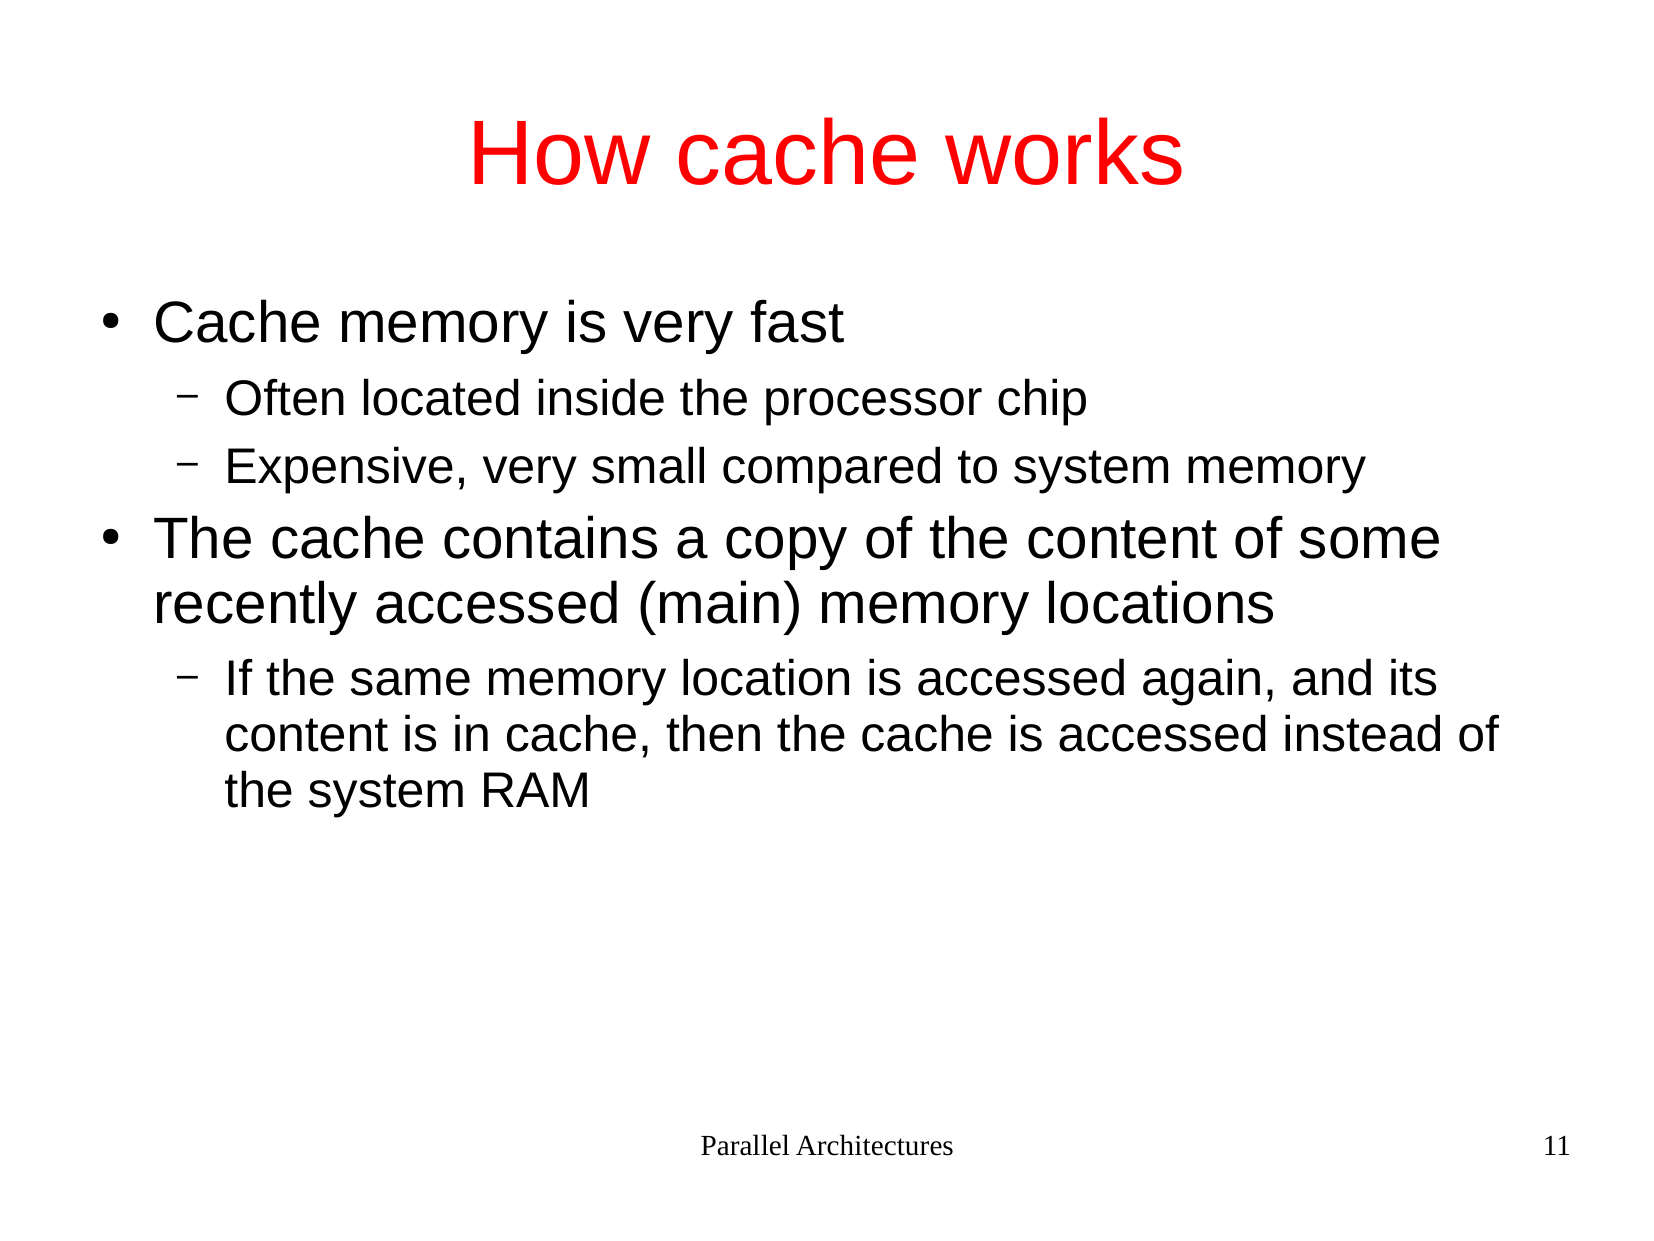

# How cache works
Cache memory is very fast
Often located inside the processor chip
Expensive, very small compared to system memory
The cache contains a copy of the content of some recently accessed (main) memory locations
If the same memory location is accessed again, and its content is in cache, then the cache is accessed instead of the system RAM
Parallel Architectures
11